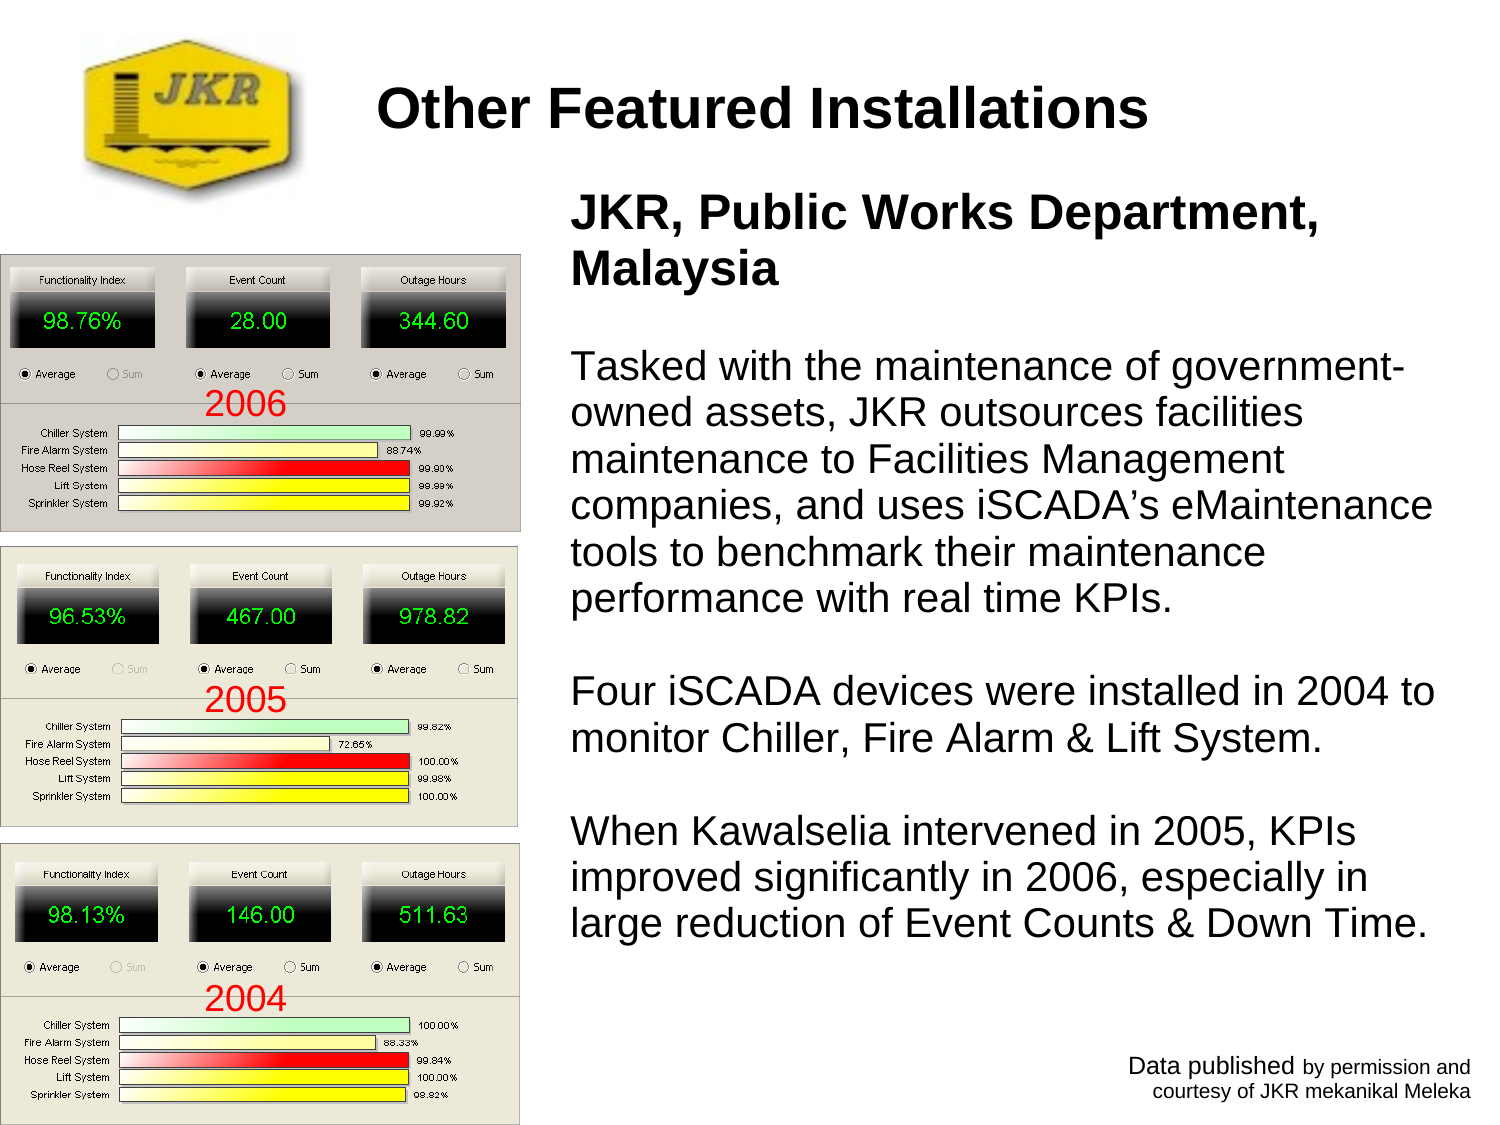

Other Featured Installations
JKR, Public Works Department, Malaysia
Tasked with the maintenance of government-owned assets, JKR outsources facilities maintenance to Facilities Management companies, and uses iSCADA’s eMaintenance tools to benchmark their maintenance performance with real time KPIs.
Four iSCADA devices were installed in 2004 to monitor Chiller, Fire Alarm & Lift System.
When Kawalselia intervened in 2005, KPIs improved significantly in 2006, especially in large reduction of Event Counts & Down Time.
2006
2005
2004
Data published by permission and courtesy of JKR mekanikal Meleka